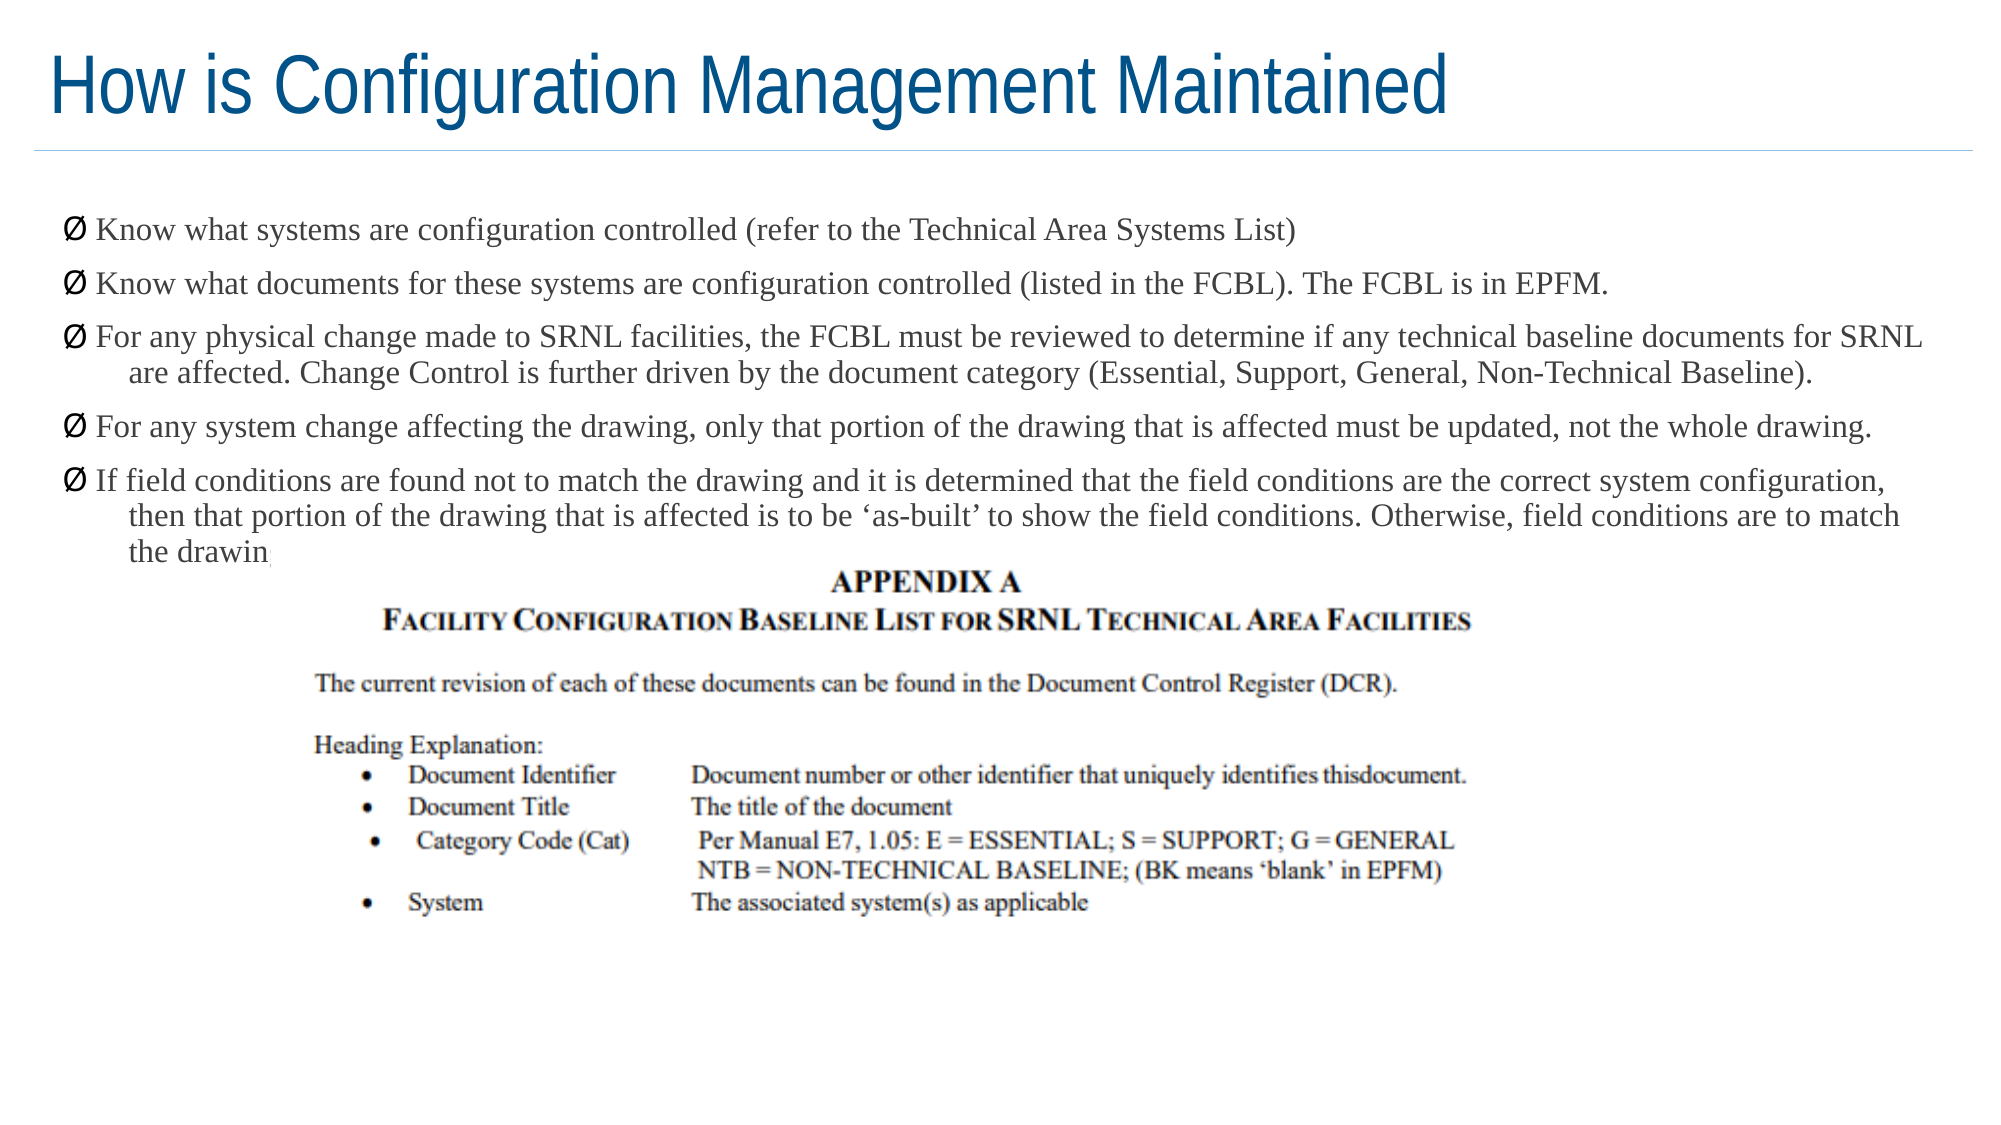

# How is Configuration Management Maintained
Know what systems are configuration controlled (refer to the Technical Area Systems List)
Know what documents for these systems are configuration controlled (listed in the FCBL). The FCBL is in EPFM.
For any physical change made to SRNL facilities, the FCBL must be reviewed to determine if any technical baseline documents for SRNL are affected. Change Control is further driven by the document category (Essential, Support, General, Non-Technical Baseline).
For any system change affecting the drawing, only that portion of the drawing that is affected must be updated, not the whole drawing.
If field conditions are found not to match the drawing and it is determined that the field conditions are the correct system configuration, then that portion of the drawing that is affected is to be ‘as-built’ to show the field conditions. Otherwise, field conditions are to match the drawings.